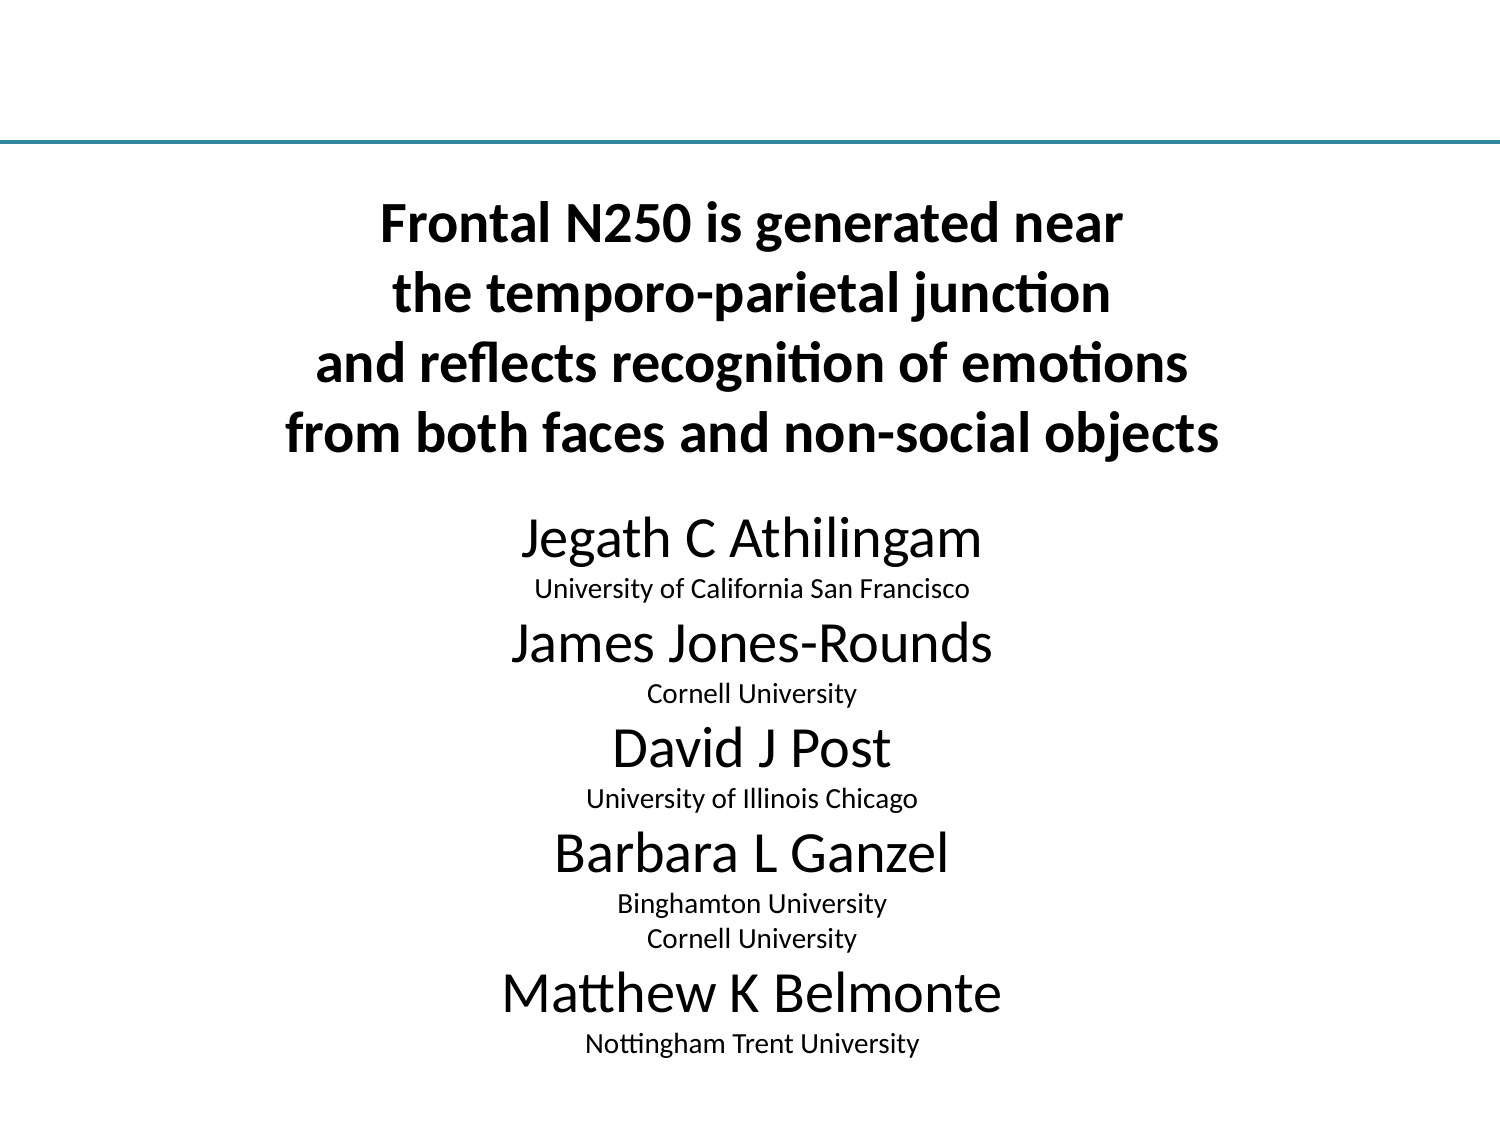

# Frontal N250 is generated near the temporo-parietal junction and reflects recognition of emotions from both faces and non-social objects Jegath C Athilingam University of California San Francisco James Jones-Rounds Cornell University David J Post University of Illinois Chicago Barbara L Ganzel Binghamton University Cornell University Matthew K Belmonte Nottingham Trent University